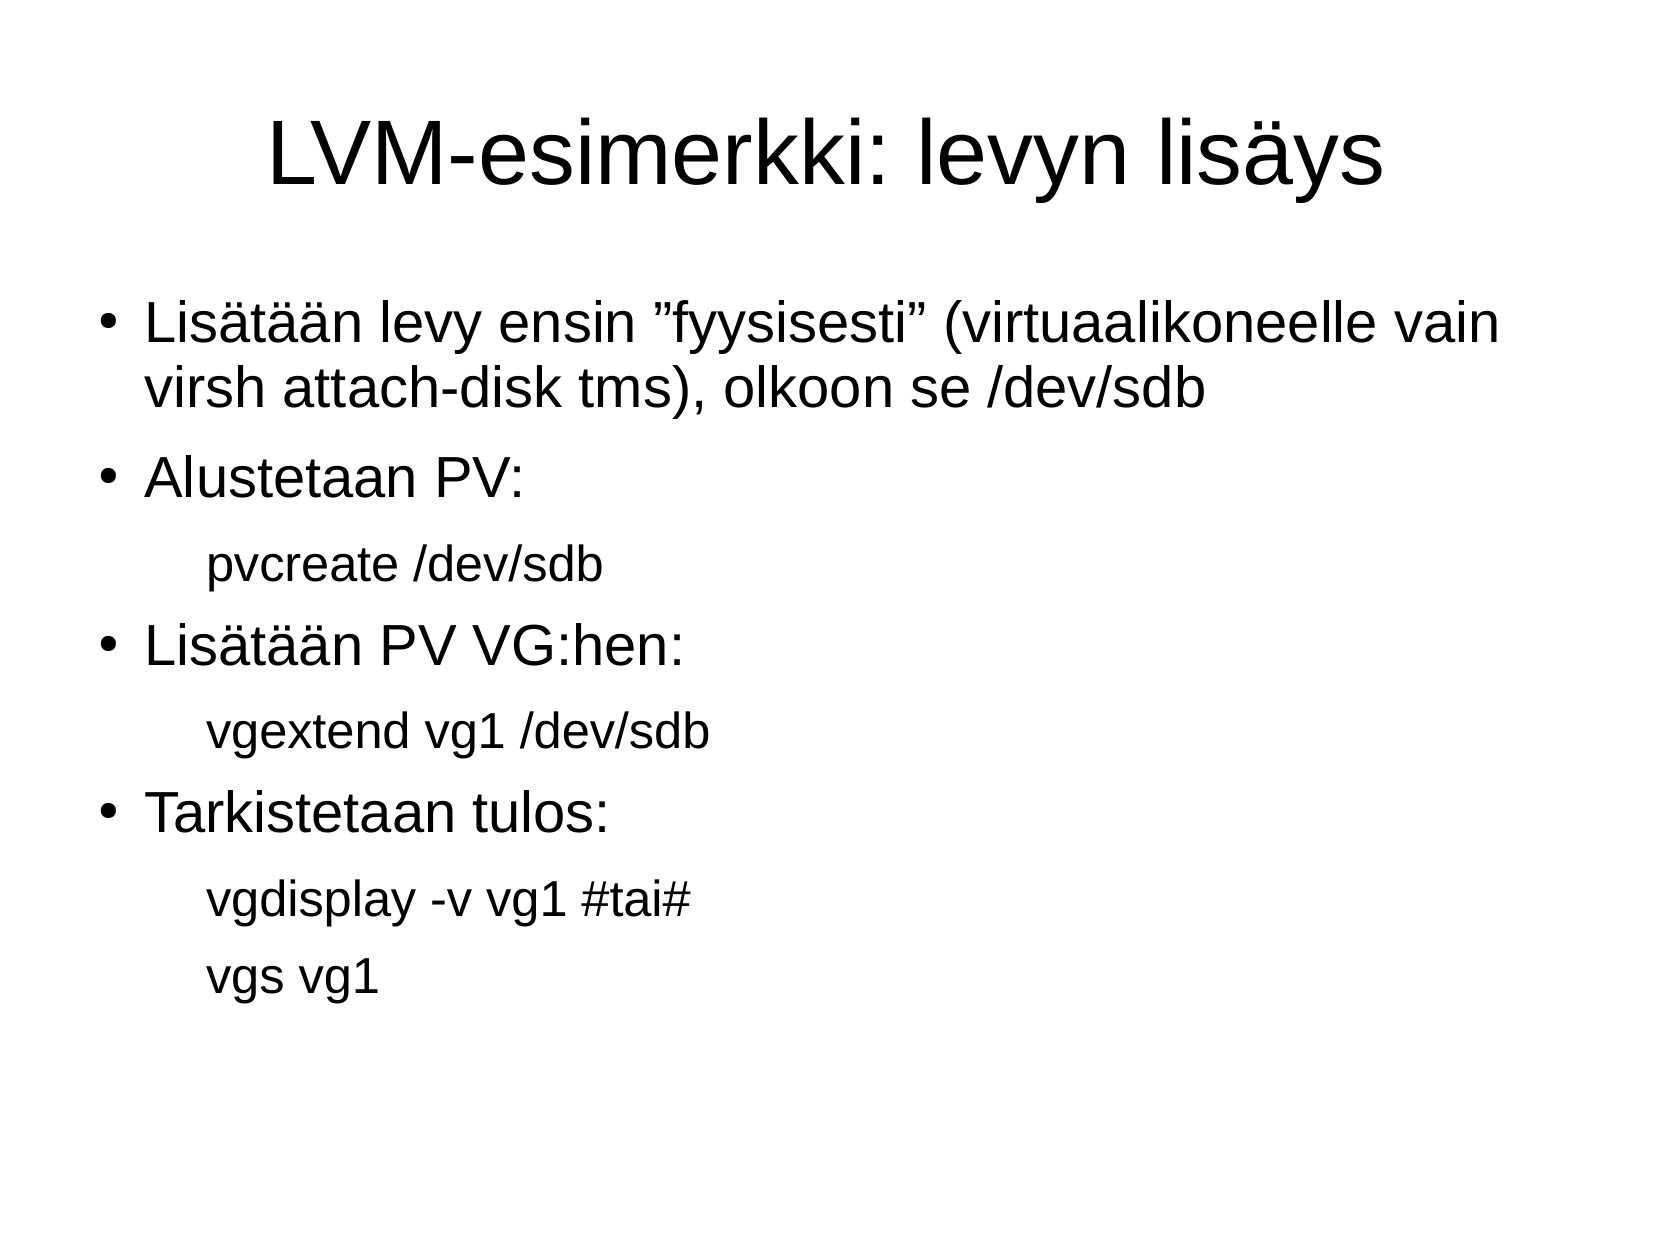

# LVM-esimerkki: levyn lisäys
Lisätään levy ensin ”fyysisesti” (virtuaalikoneelle vain virsh attach-disk tms), olkoon se /dev/sdb
Alustetaan PV:
pvcreate /dev/sdb
Lisätään PV VG:hen:
vgextend vg1 /dev/sdb
Tarkistetaan tulos:
vgdisplay -v vg1 #tai#
vgs vg1